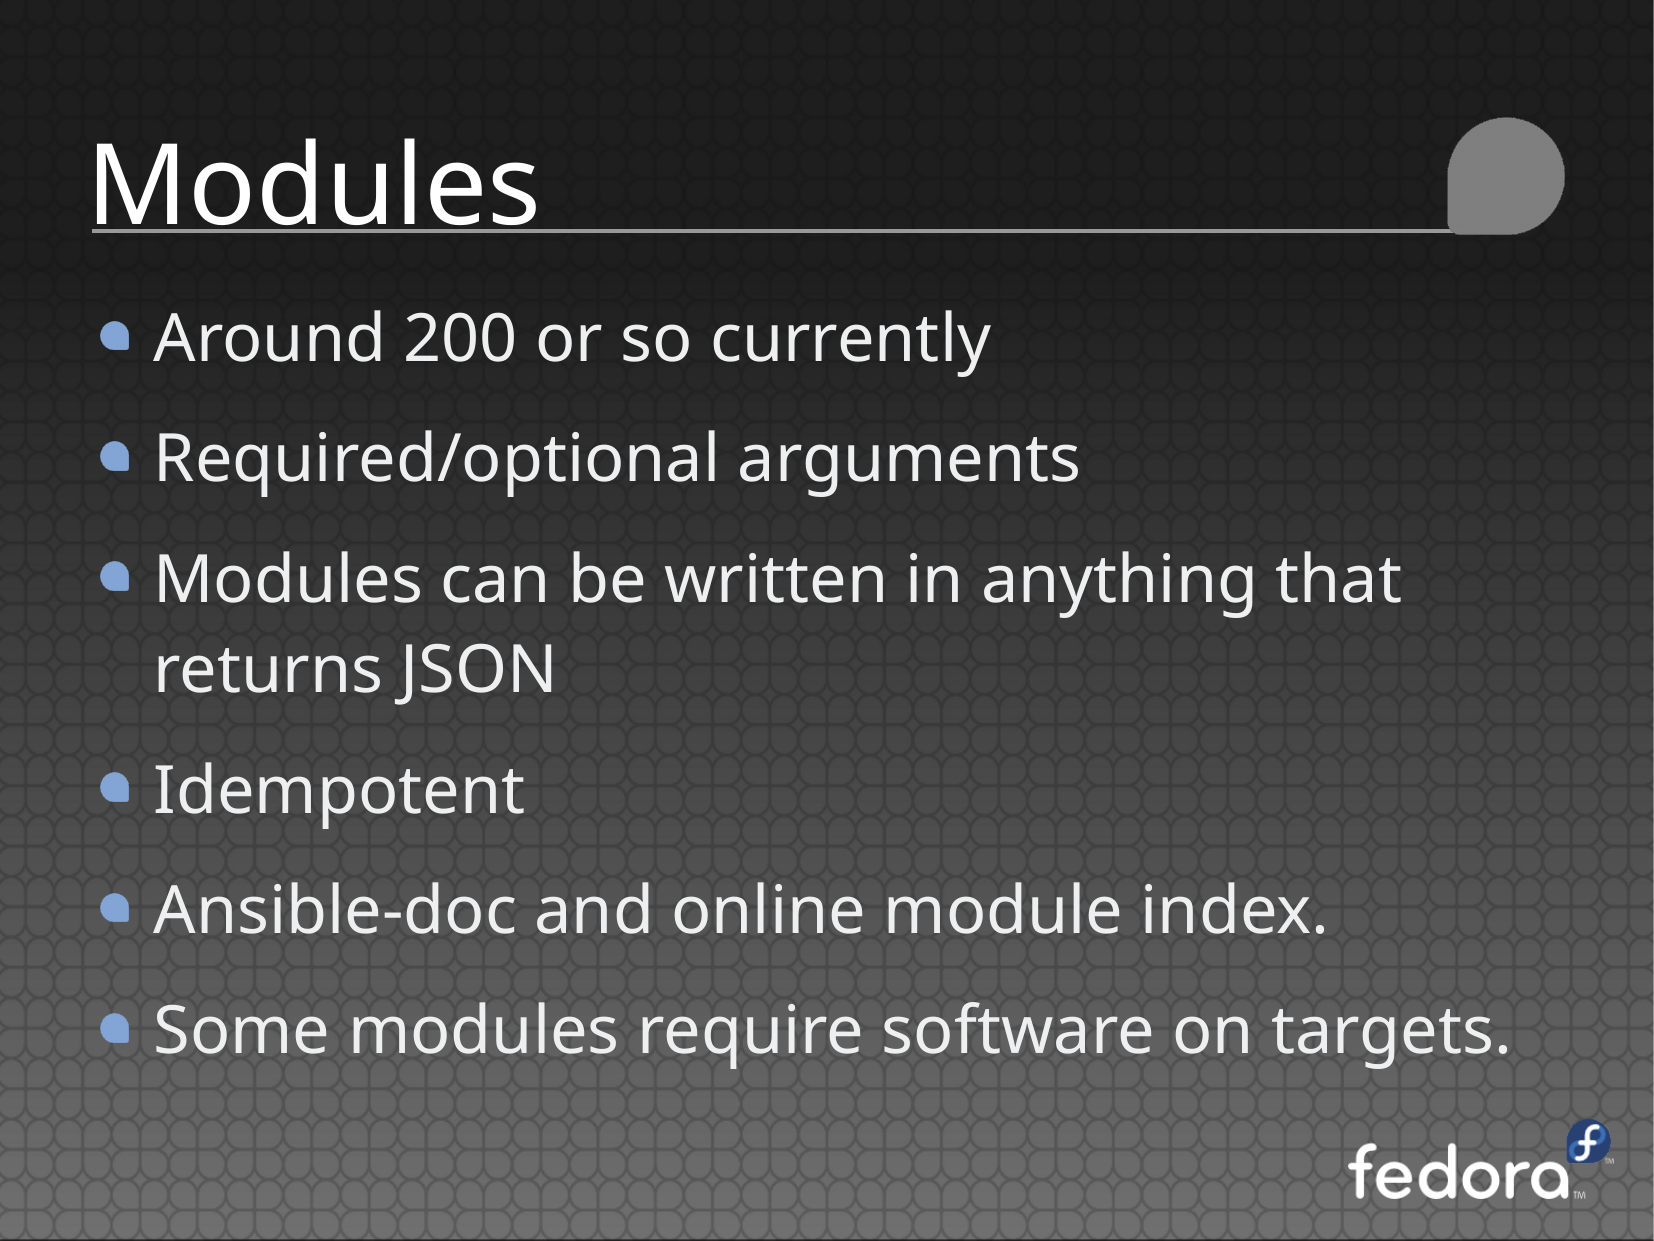

# Modules
Around 200 or so currently
Required/optional arguments
Modules can be written in anything that returns JSON
Idempotent
Ansible-doc and online module index.
Some modules require software on targets.